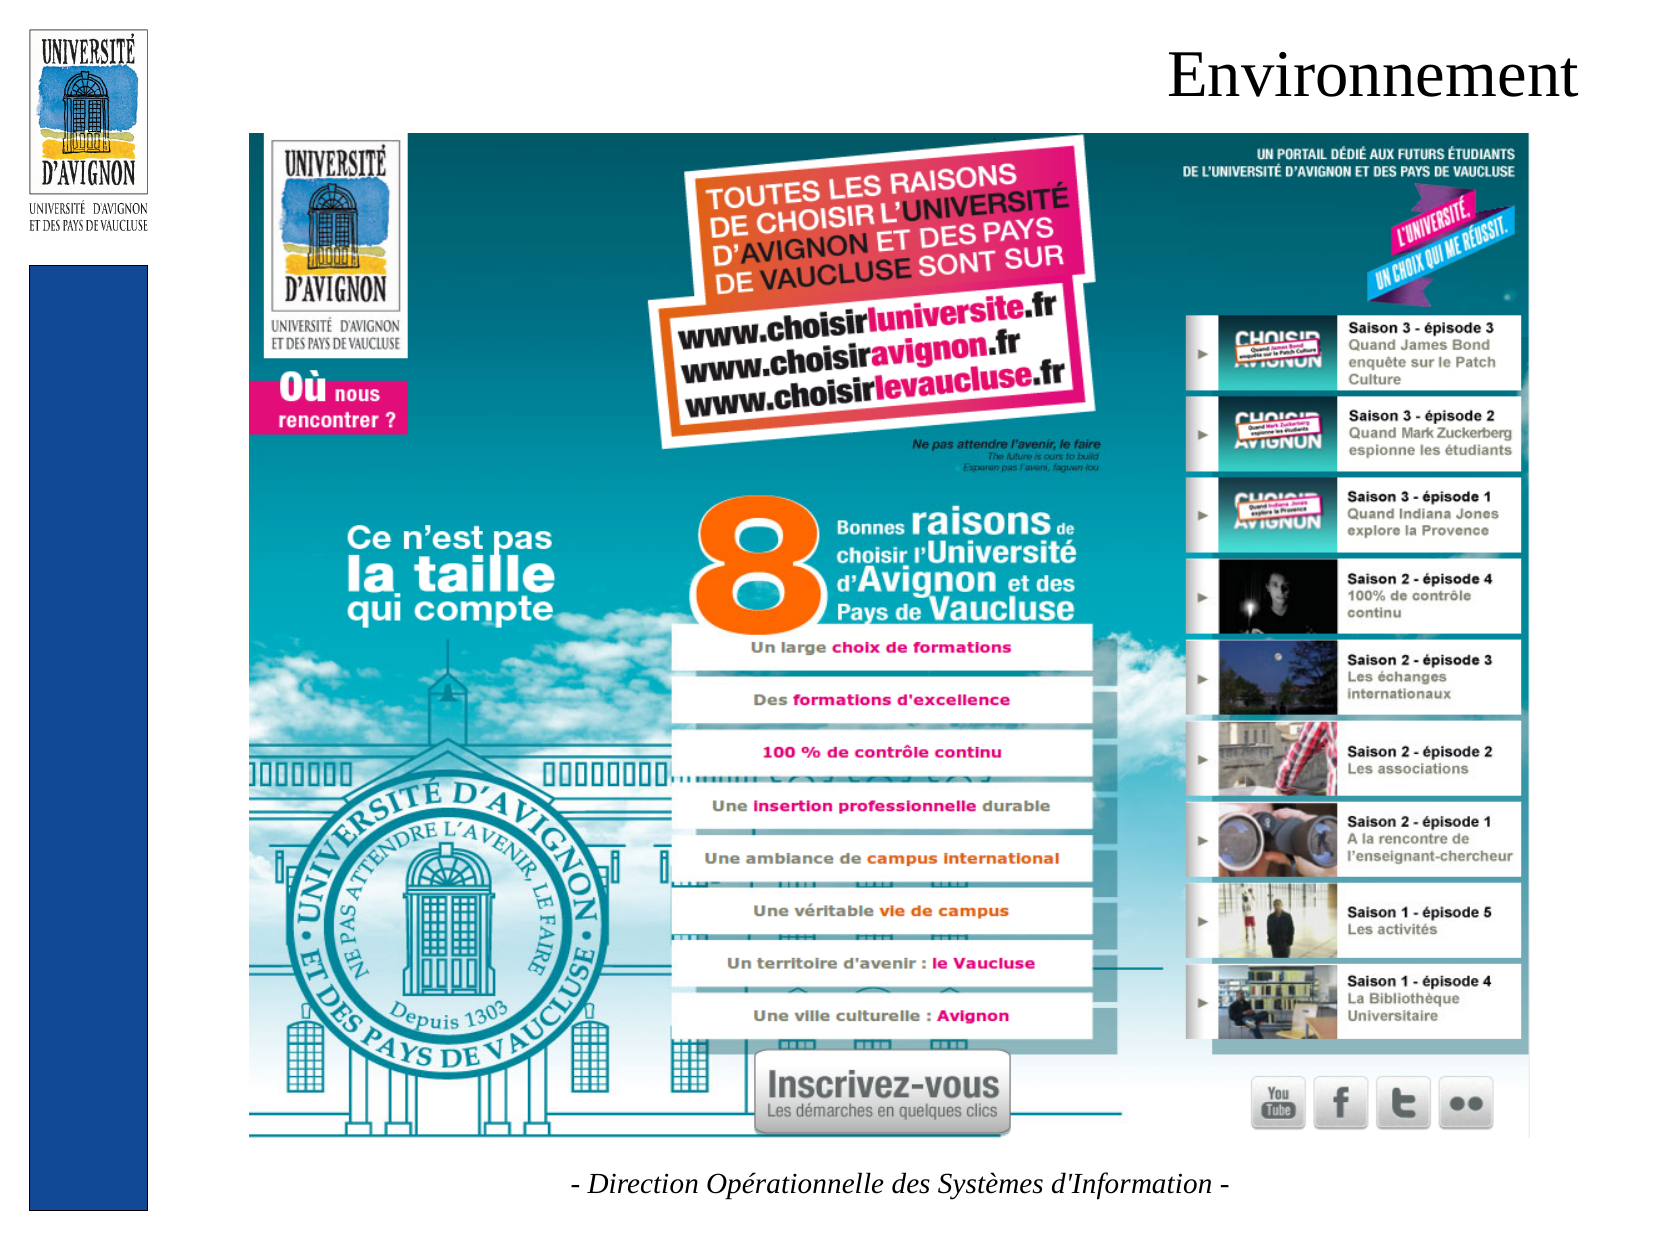

Environnement
- Direction Opérationnelle des Systèmes d'Information -